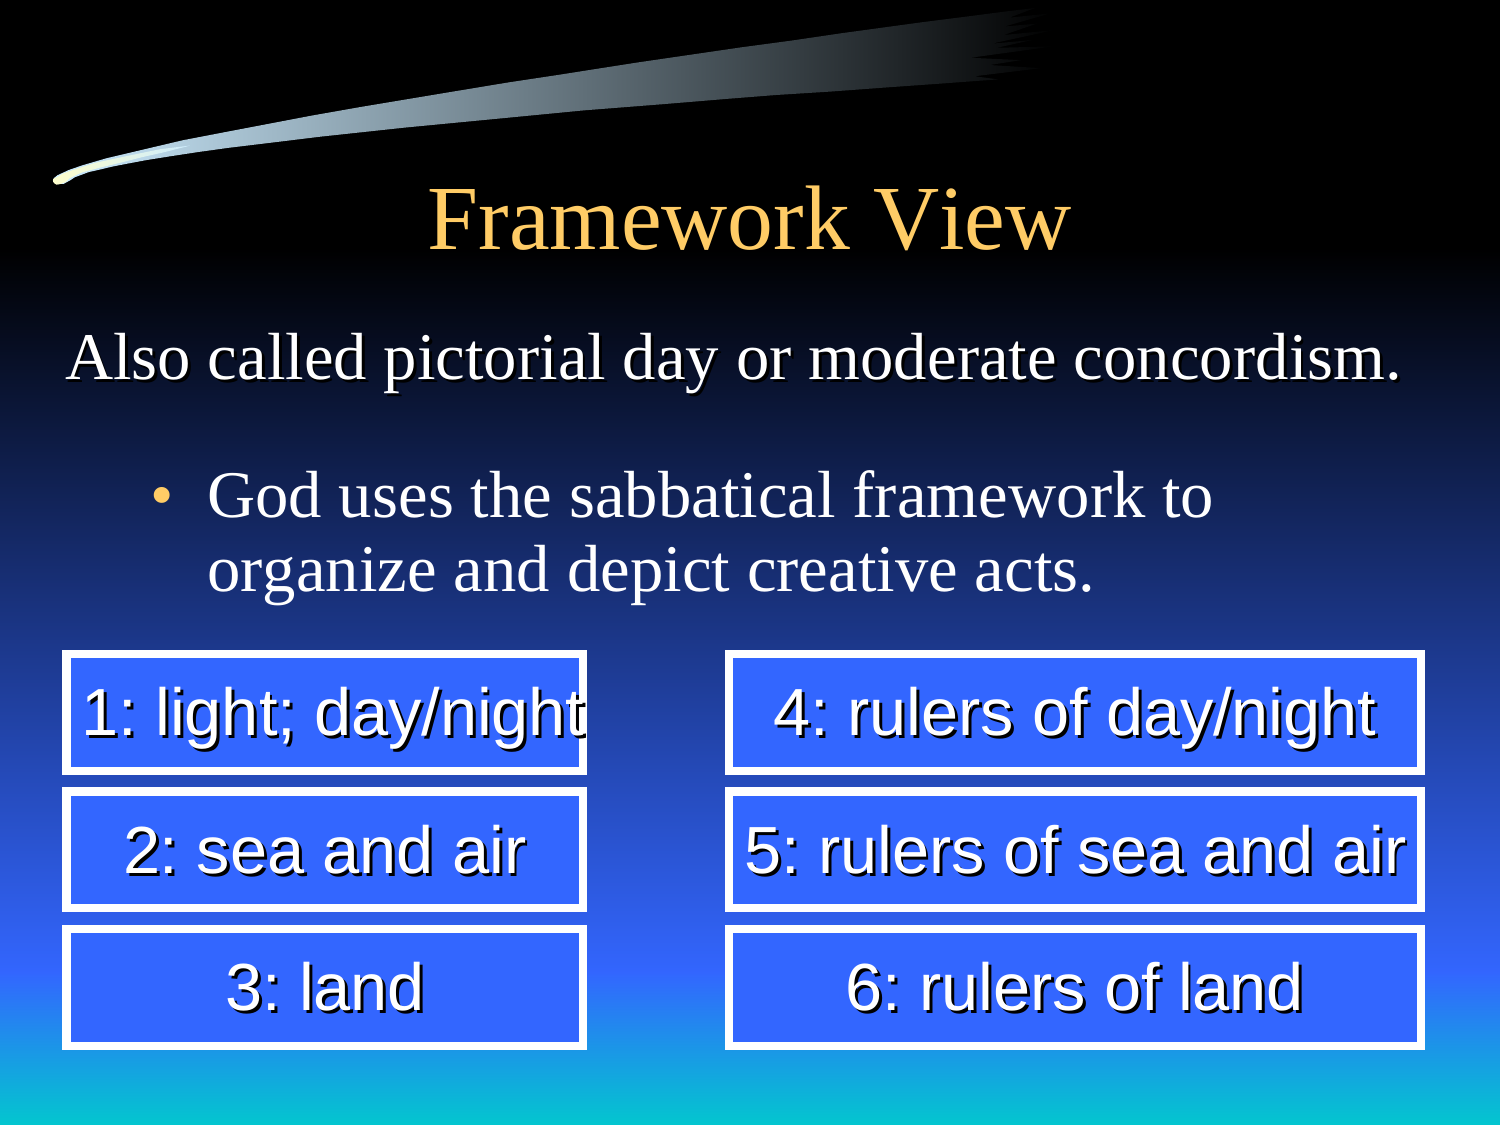

# Framework View
Also called pictorial day or moderate concordism.
God uses the sabbatical framework to organize and depict creative acts.
1: light; day/night
4: rulers of day/night
2: sea and air
5: rulers of sea and air
3: land
6: rulers of land